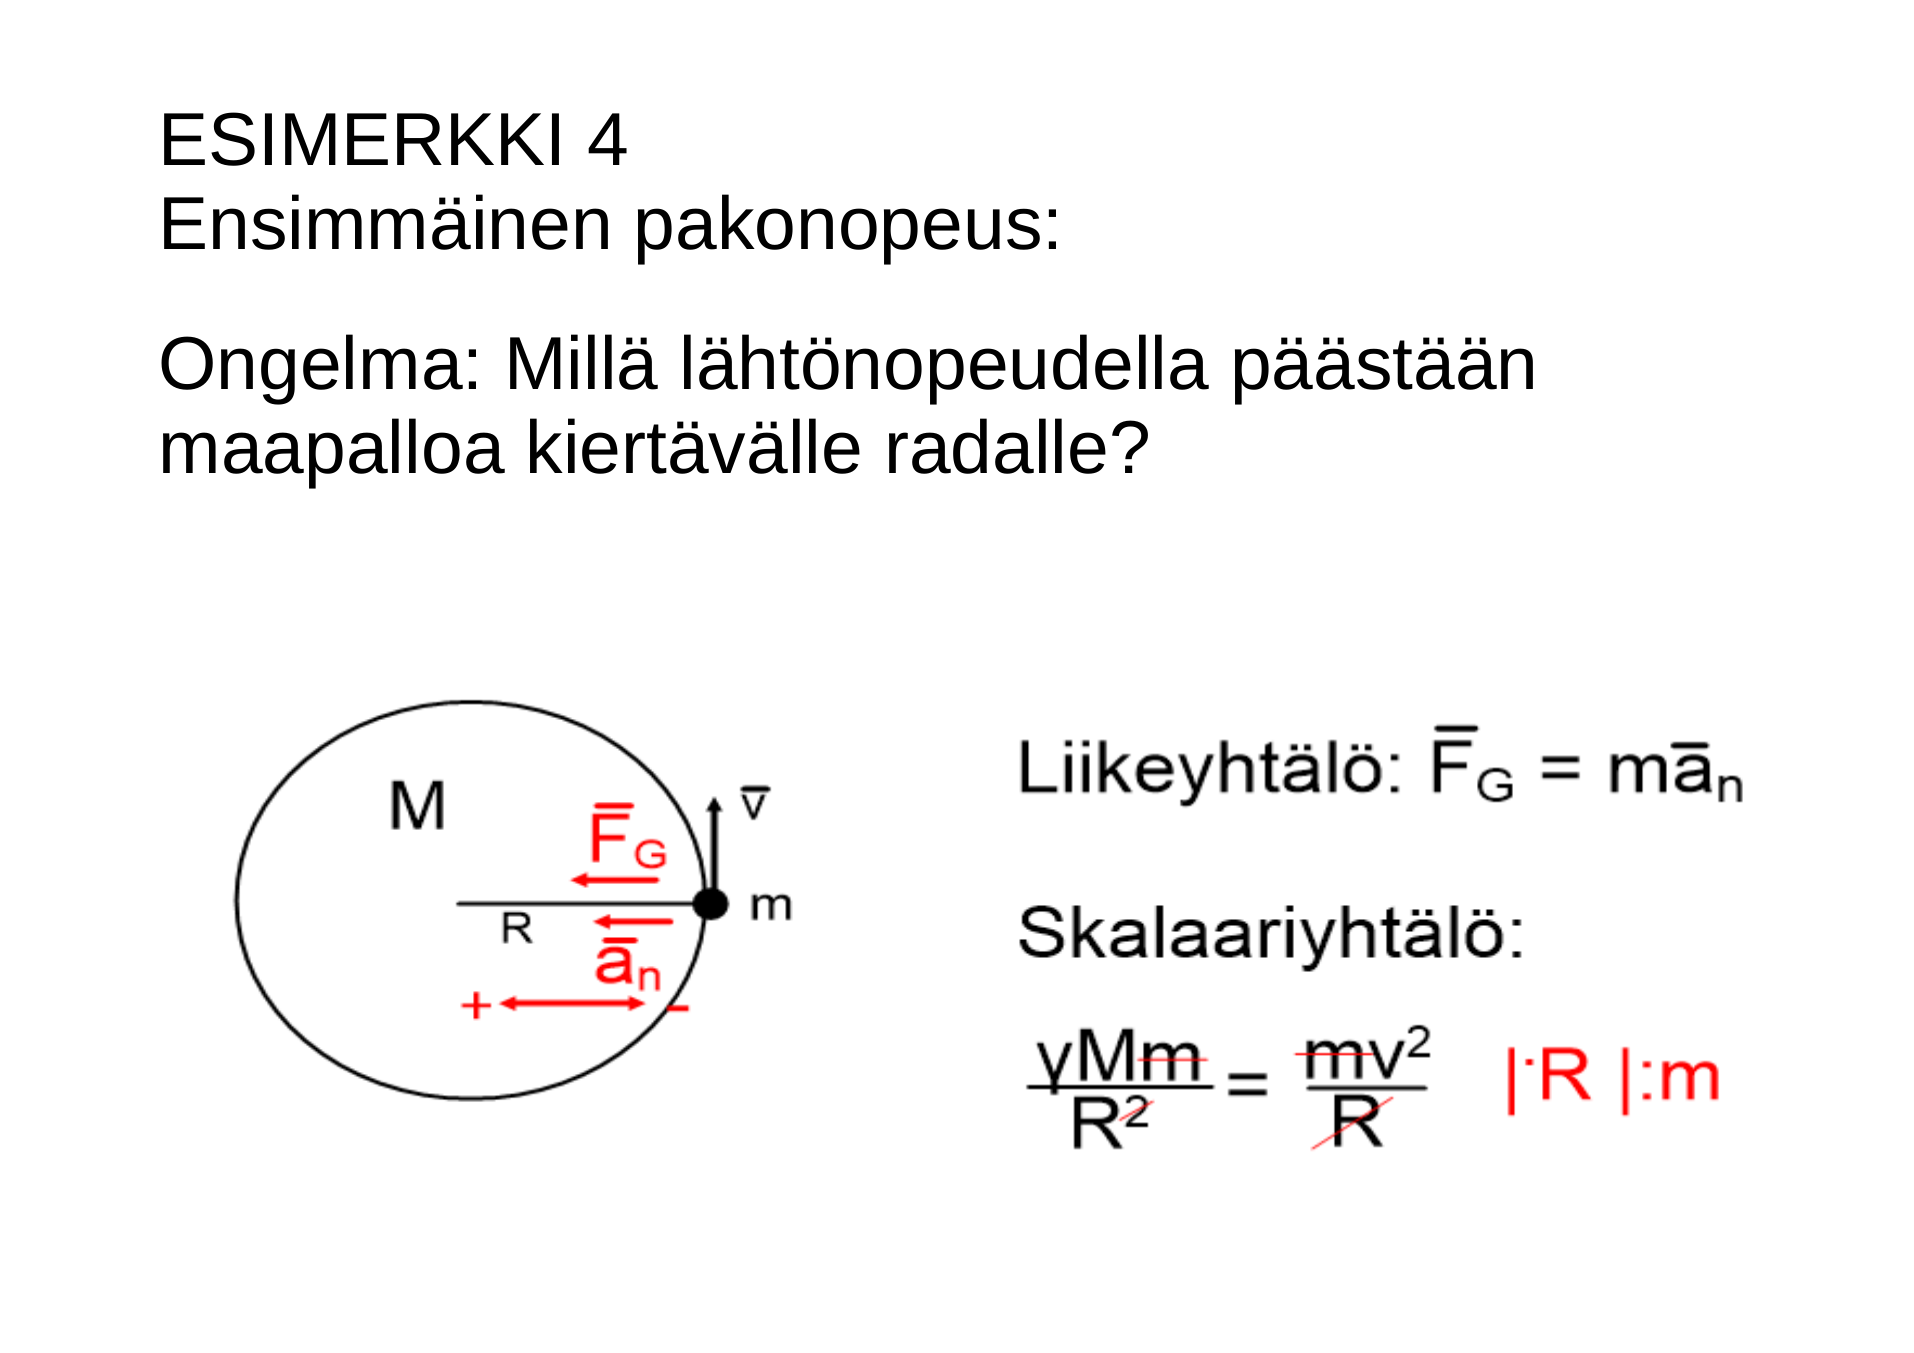

ESIMERKKI 4
Ensimmäinen pakonopeus:
Ongelma: Millä lähtönopeudella päästään maapalloa kiertävälle radalle?